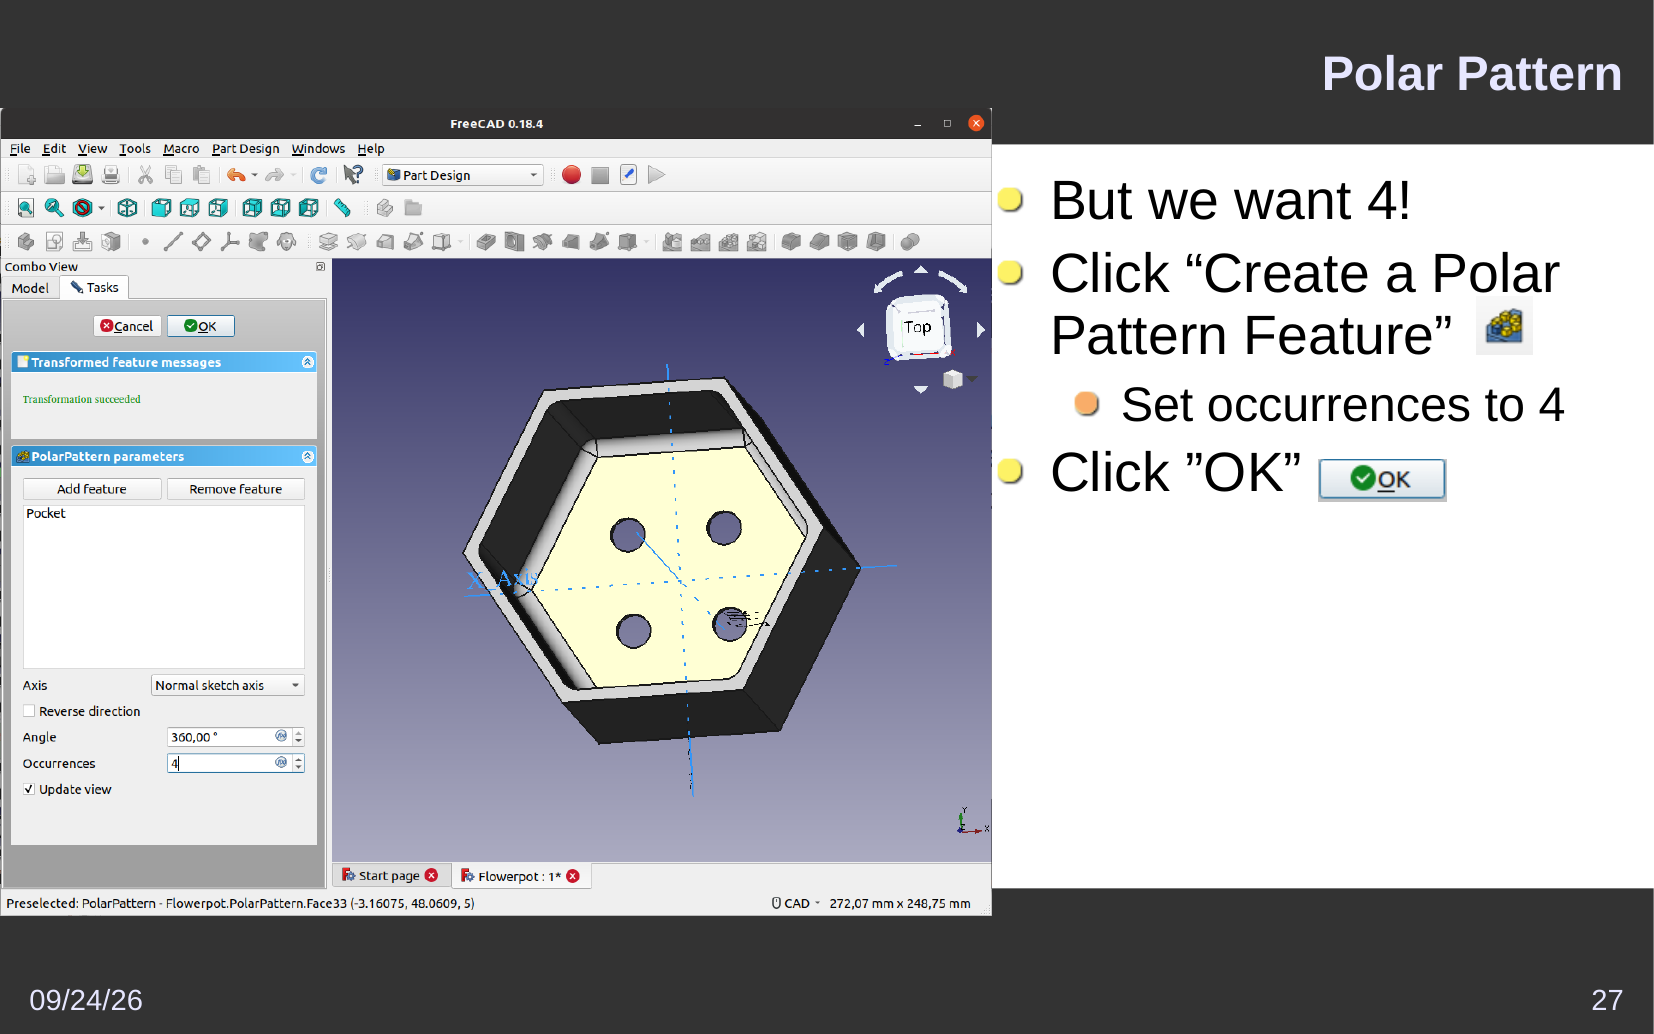

# Polar Pattern
But we want 4!
Click “Create a Polar Pattern Feature”
Set occurrences to 4
Click ”OK”
27